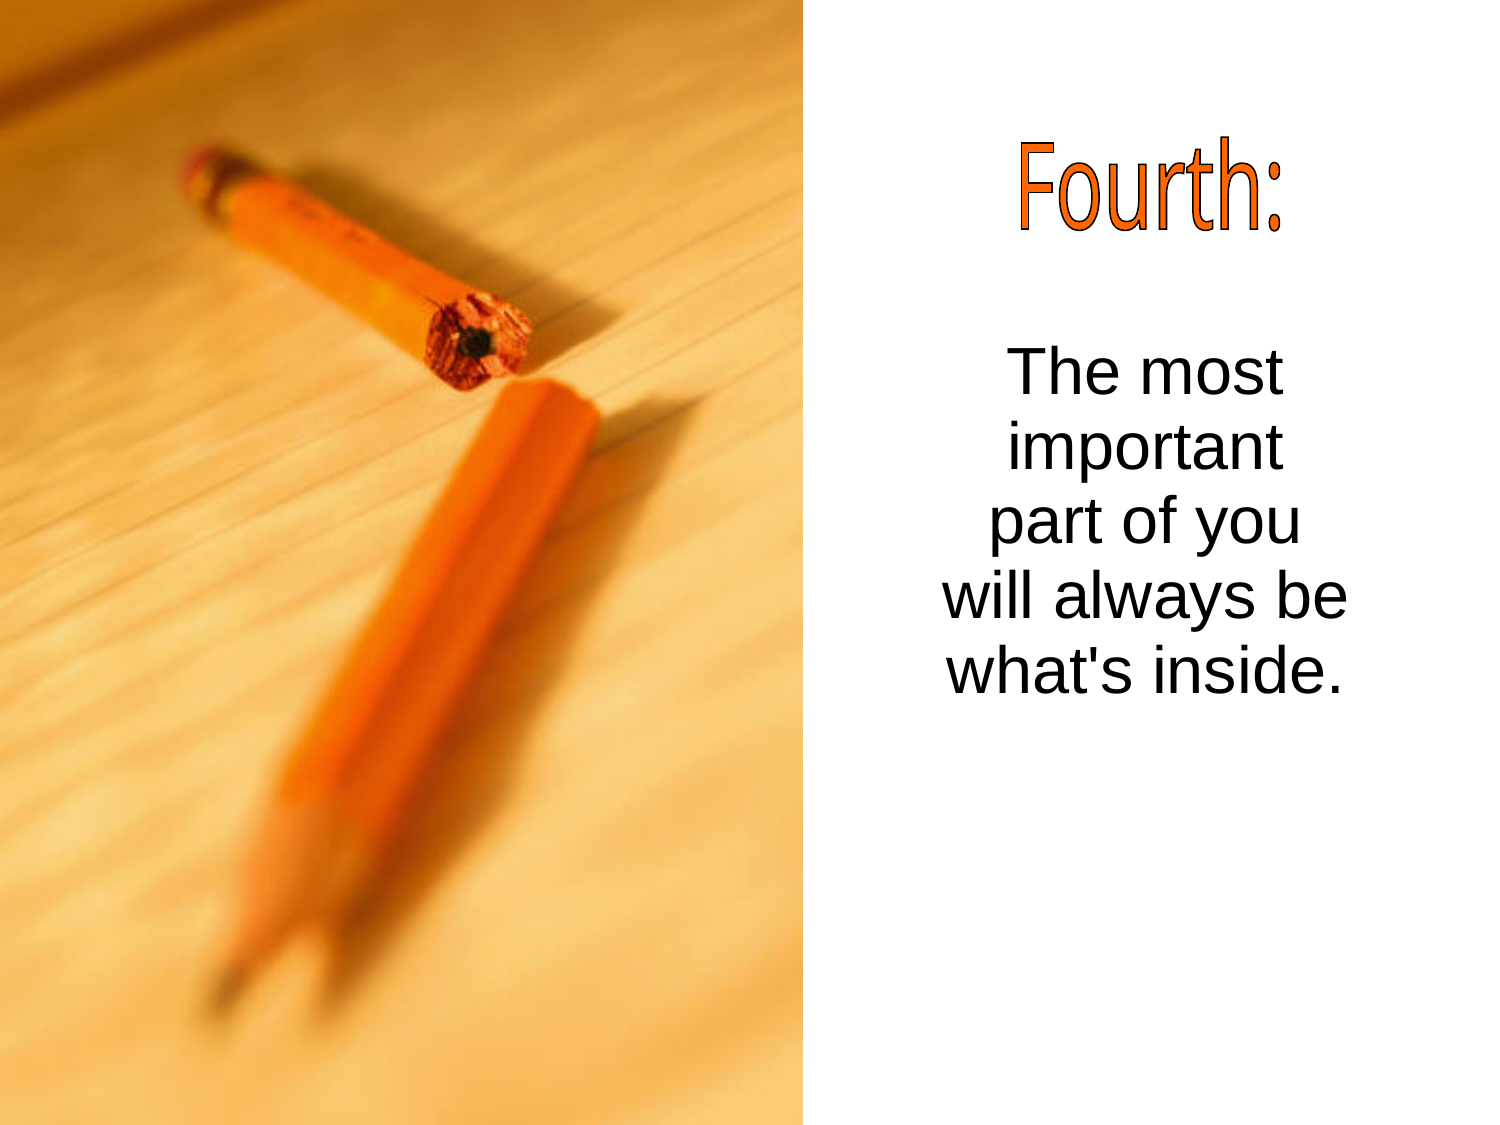

Fourth:
The most important part of you will always be what's inside.